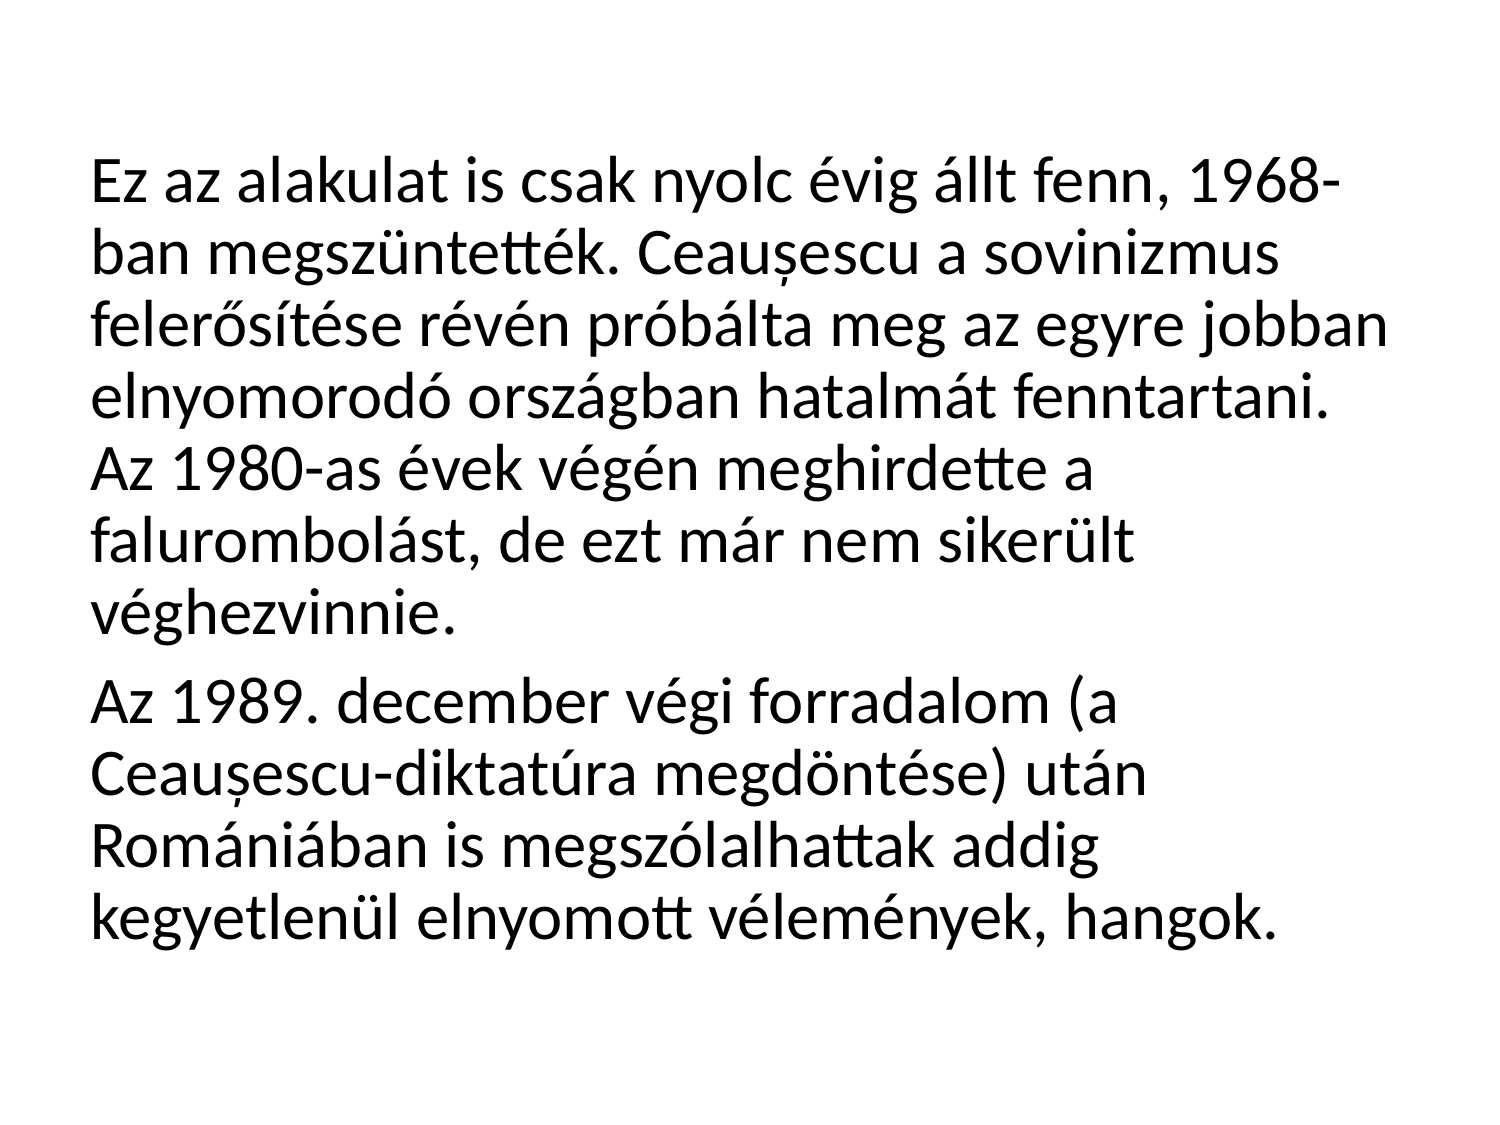

# Ez az alakulat is csak nyolc évig állt fenn, 1968-ban megszüntették. Ceaușescu a sovinizmus felerősítése révén próbálta meg az egyre jobban elnyomorodó országban hatalmát fenntartani. Az 1980-as évek végén meghirdette a falurombolást, de ezt már nem sikerült véghezvinnie.
Az 1989. december végi forradalom (a Ceaușescu-diktatúra megdöntése) után Romániában is megszólalhattak addig kegyetlenül elnyomott vélemények, hangok.